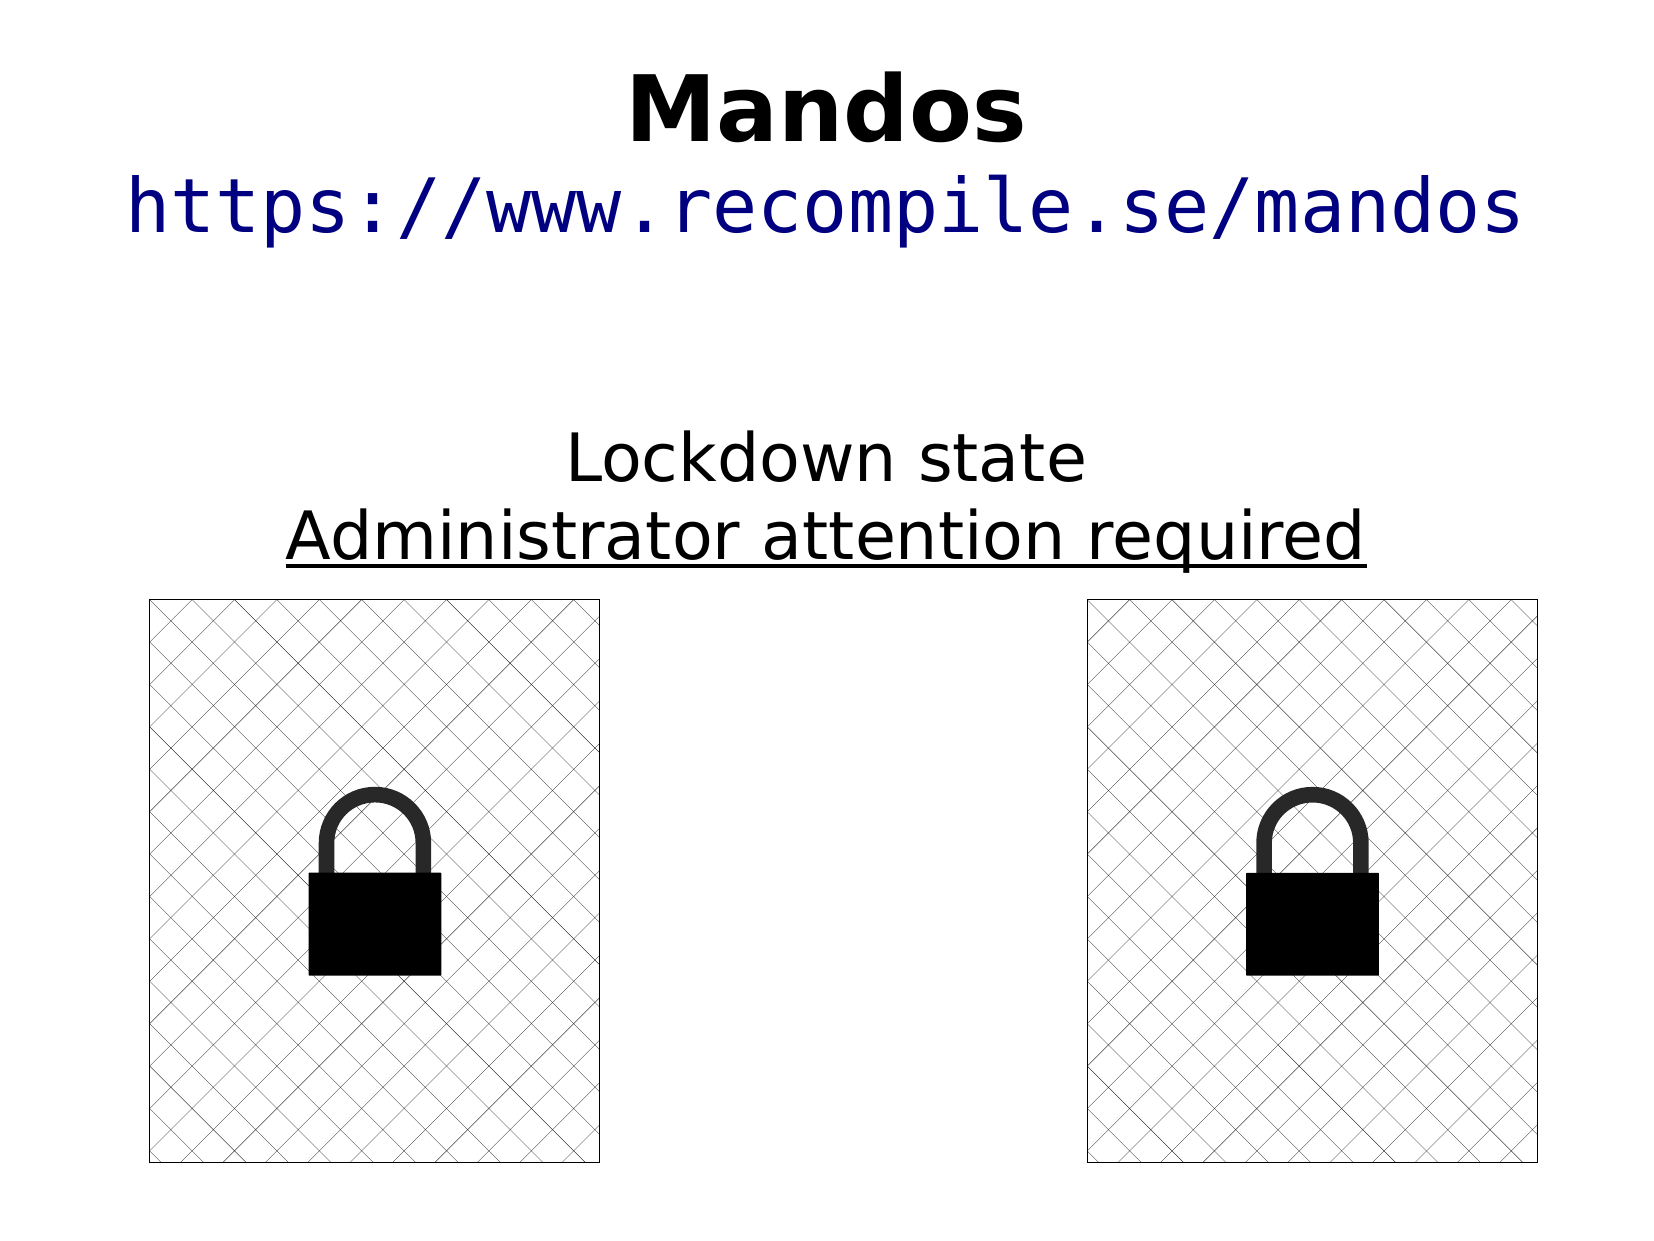

# Mandos https://www.recompile.se/mandos
Lockdown state
Administrator attention required